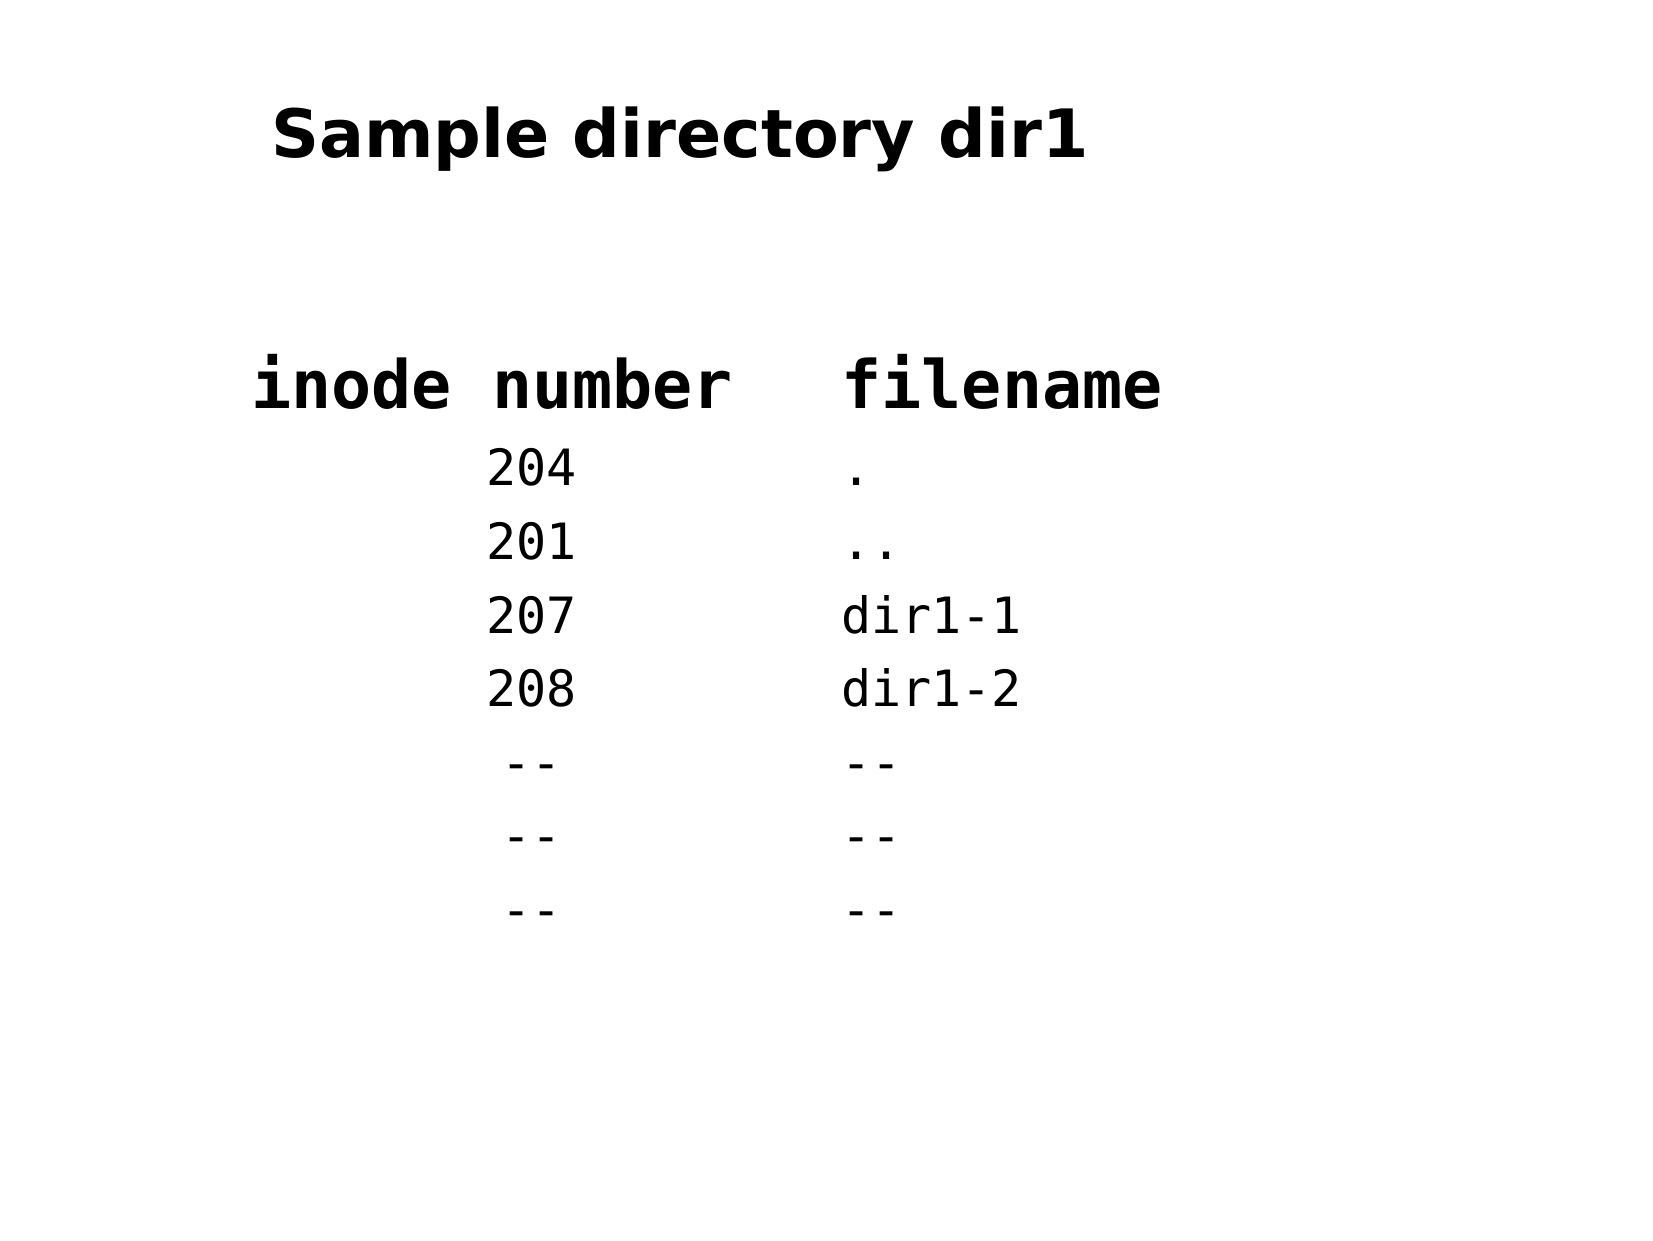

Sample directory dir1
| inode number | filename |
| --- | --- |
| 204 | . |
| 201 | .. |
| 207 | dir1-1 |
| 208 | dir1-2 |
| -- | -- |
| -- | -- |
| -- | -- |